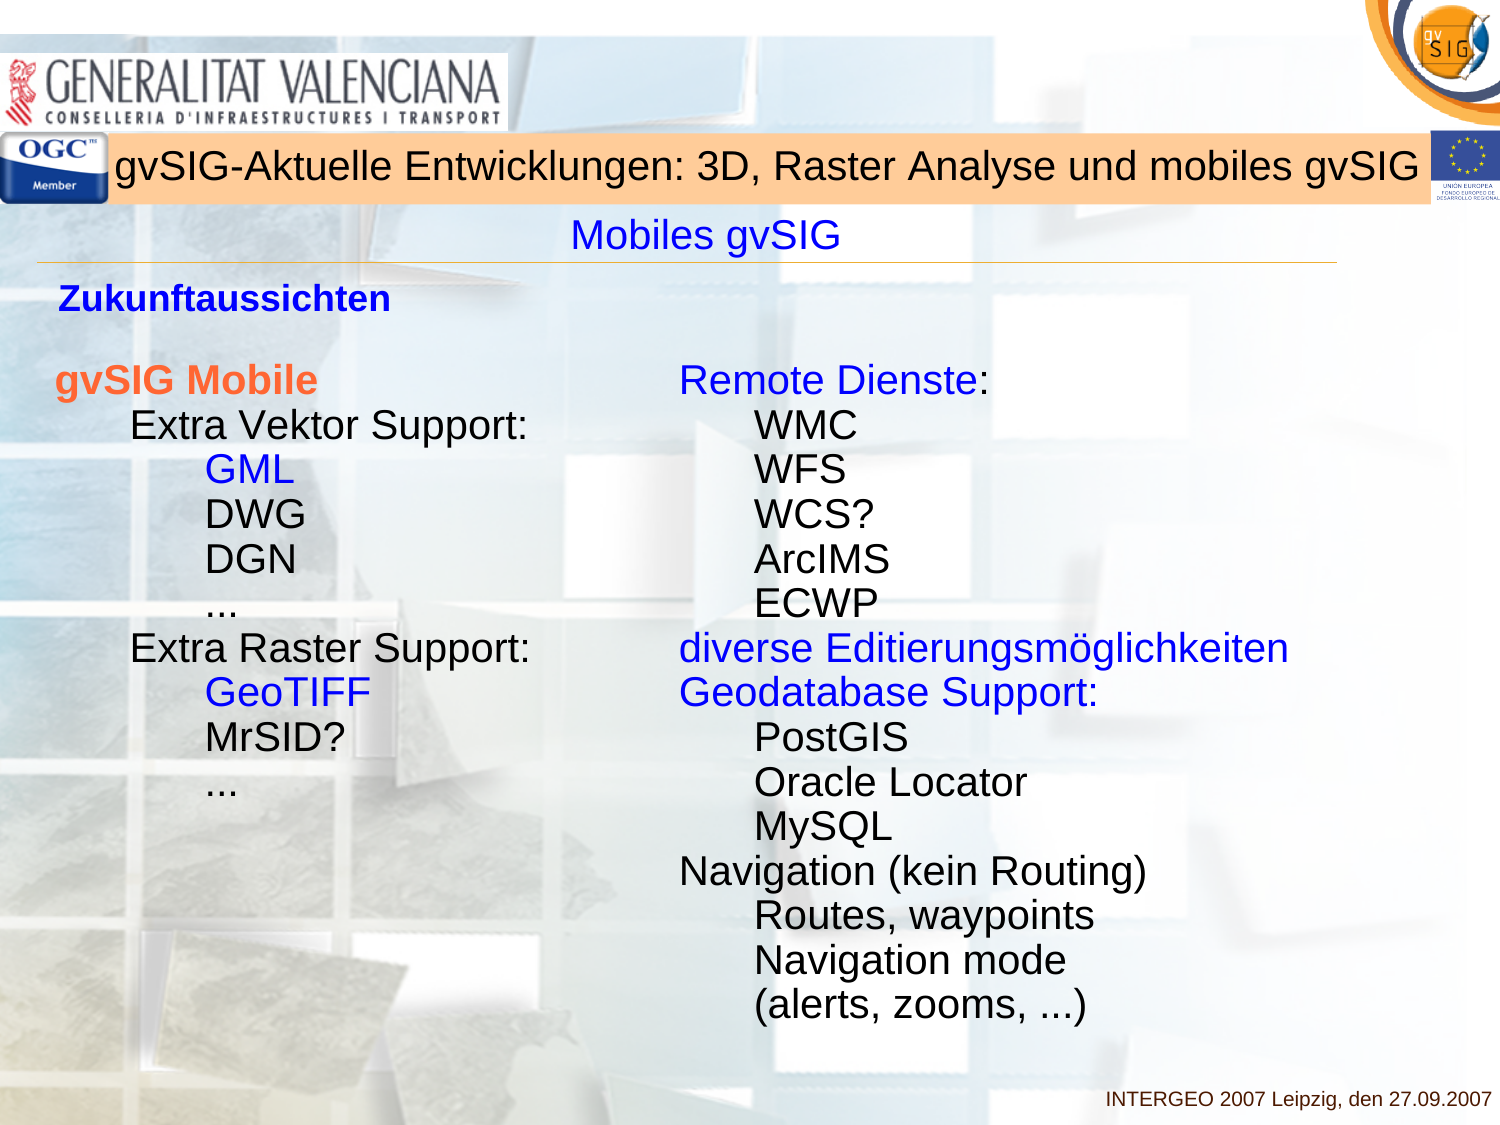

gvSIG-Aktuelle Entwicklungen: 3D, Raster Analyse und mobiles gvSIG
Mobiles gvSIG
Zukunftaussichten
gvSIG Mobile
Extra Vektor Support:
GML
DWG
DGN
...
Extra Raster Support:
GeoTIFF
MrSID?
...
Remote Dienste:
WMC
WFS
WCS?
ArcIMS
ECWP
diverse Editierungsmöglichkeiten
Geodatabase Support:
PostGIS
Oracle Locator
MySQL
Navigation (kein Routing)
Routes, waypoints
Navigation mode
(alerts, zooms, ...)
INTERGEO 2007 Leipzig, den 27.09.2007